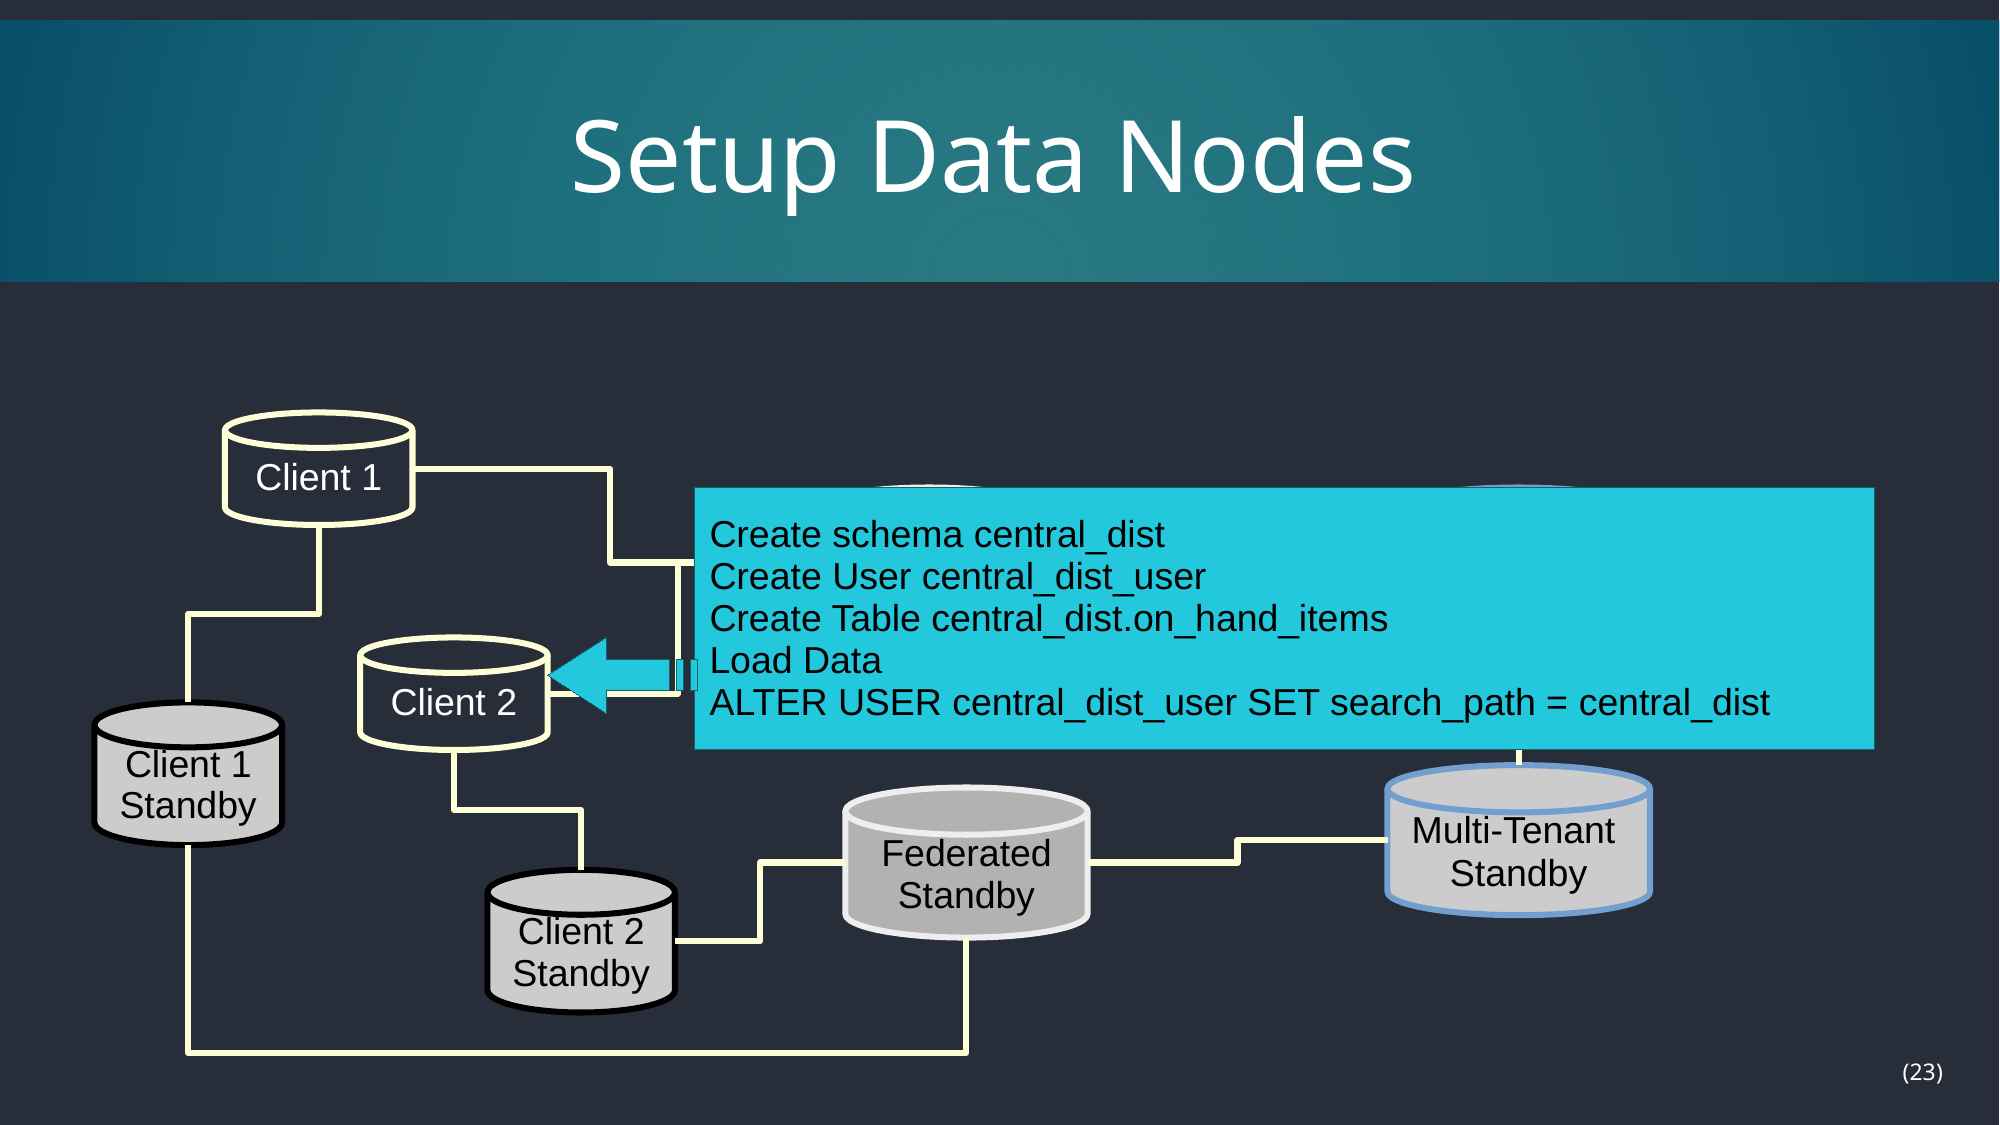

Setup Data Nodes
Client 1
Create schema central_dist
Create User central_dist_user
Create Table central_dist.on_hand_items
Load Data
ALTER USER central_dist_user SET search_path = central_dist
Federated
Node
Multi-Tenant
Node
Client 2
Client 1
Standby
Multi-Tenant
Standby
Federated
Standby
Client 2
Standby